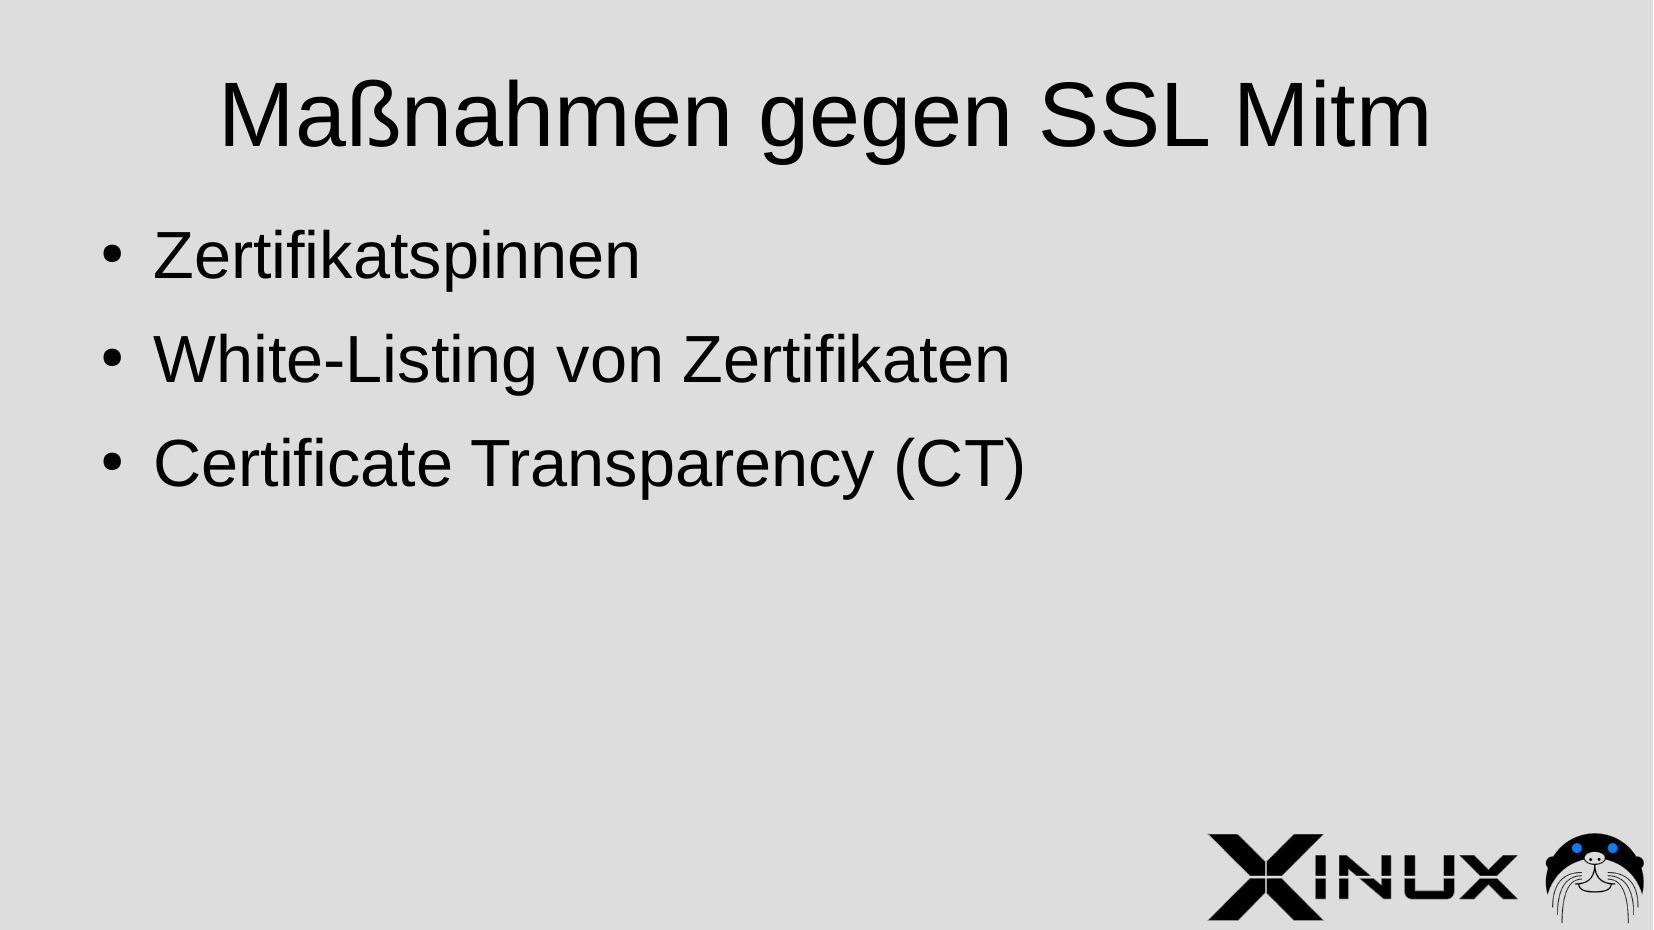

# Maßnahmen gegen SSL Mitm
Zertifikatspinnen
White-Listing von Zertifikaten
Certificate Transparency (CT)